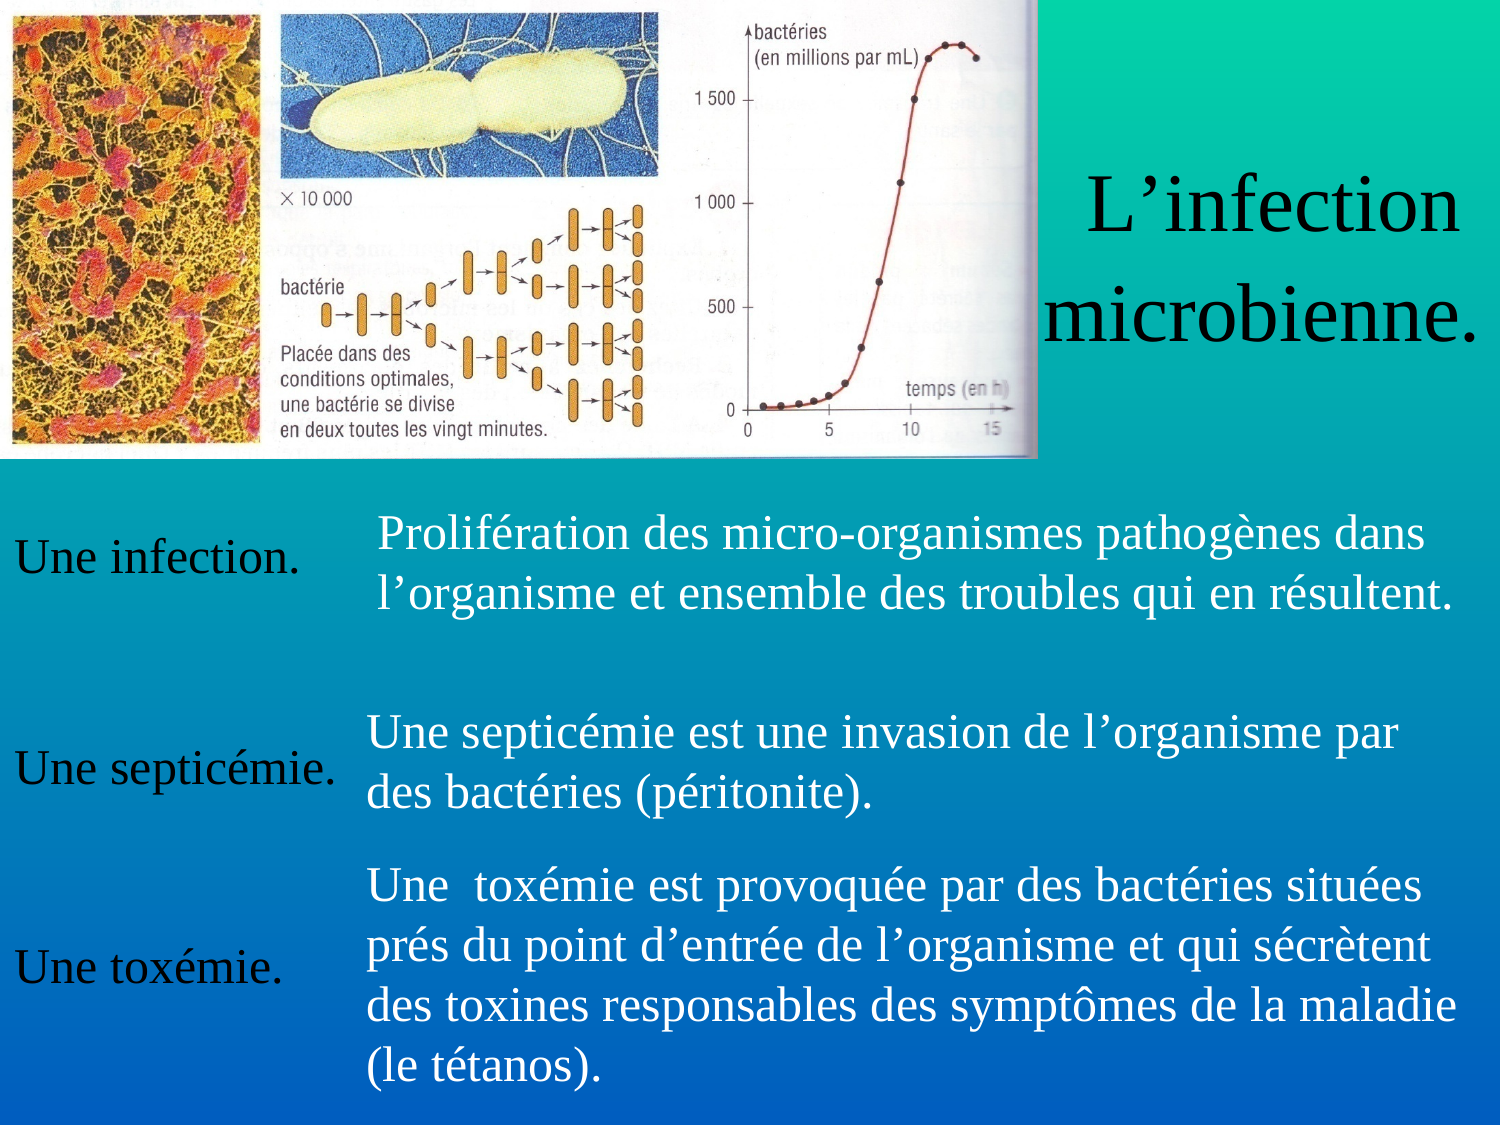

# L’infection microbienne.
Prolifération des micro-organismes pathogènes dans l’organisme et ensemble des troubles qui en résultent.
Une infection.
Une septicémie est une invasion de l’organisme par des bactéries (péritonite).
Une septicémie.
Une toxémie est provoquée par des bactéries situées prés du point d’entrée de l’organisme et qui sécrètent des toxines responsables des symptômes de la maladie (le tétanos).
Une toxémie.